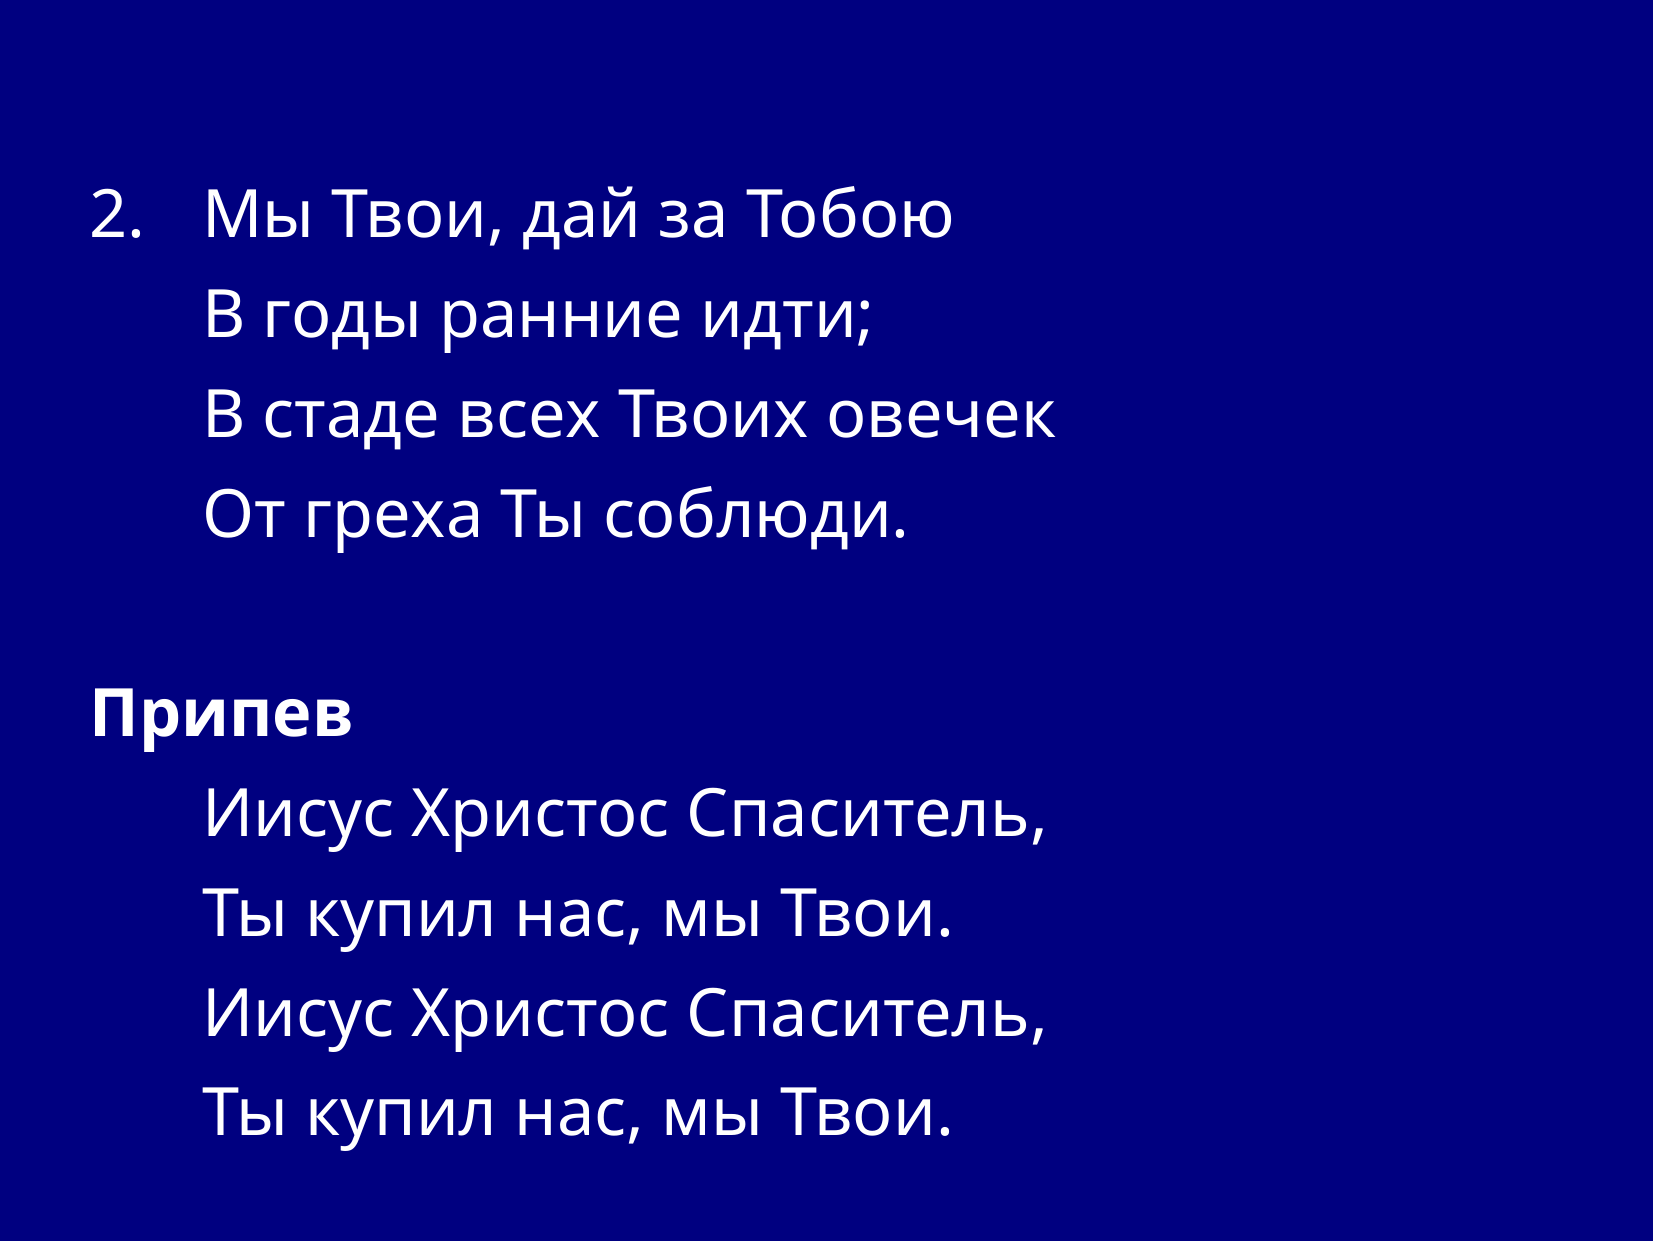

2.	Мы Твои, дай за Тобою
	В годы ранние идти;
	В стаде всех Твоих овечек
	От греха Ты соблюди.
Припев
	Иисус Христос Спаситель,
	Ты купил нас, мы Твои.
	Иисус Христос Спаситель,
	Ты купил нас, мы Твои.